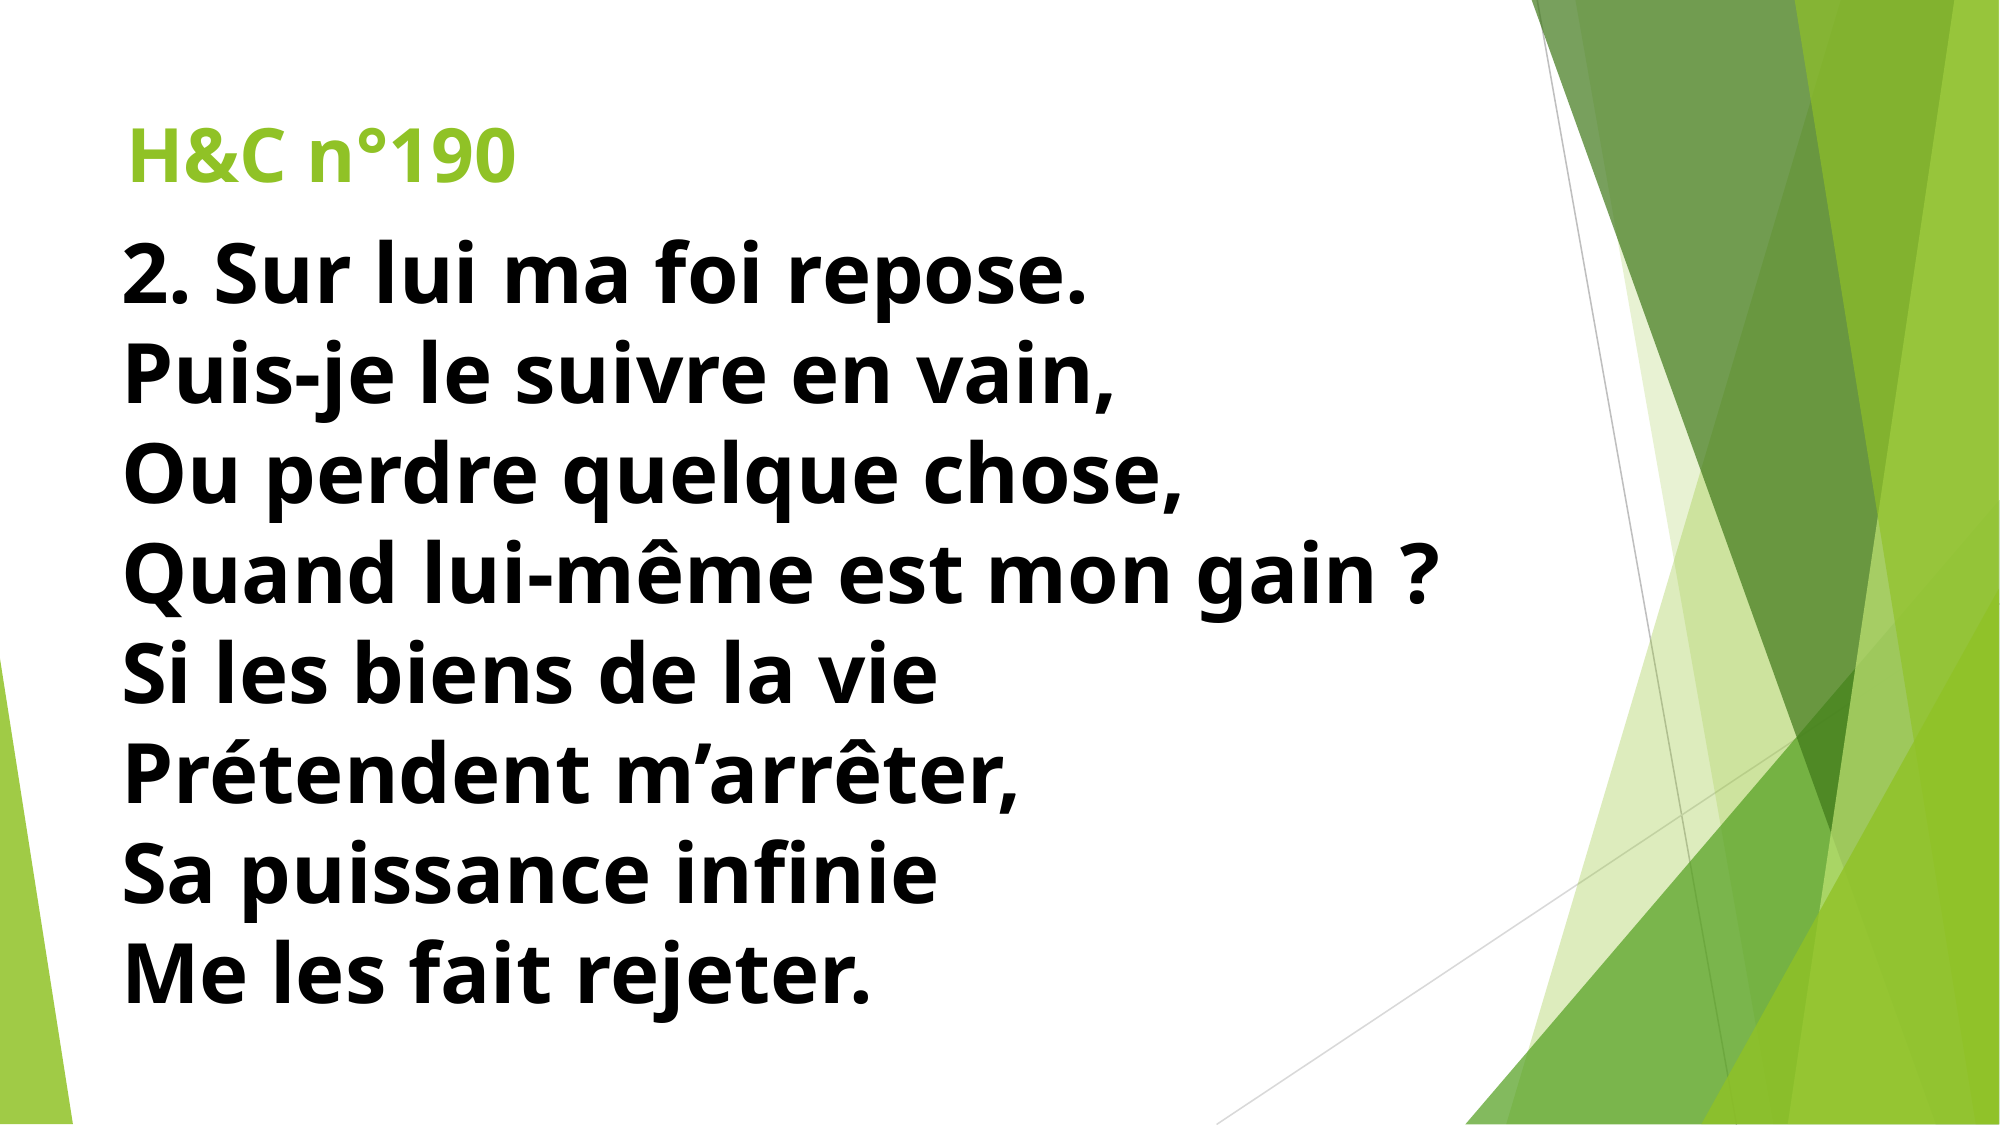

H&C n°190
2. Sur lui ma foi repose.
Puis-je le suivre en vain,
Ou perdre quelque chose,
Quand lui-même est mon gain ?
Si les biens de la vie
Prétendent m’arrêter,
Sa puissance infinie
Me les fait rejeter.